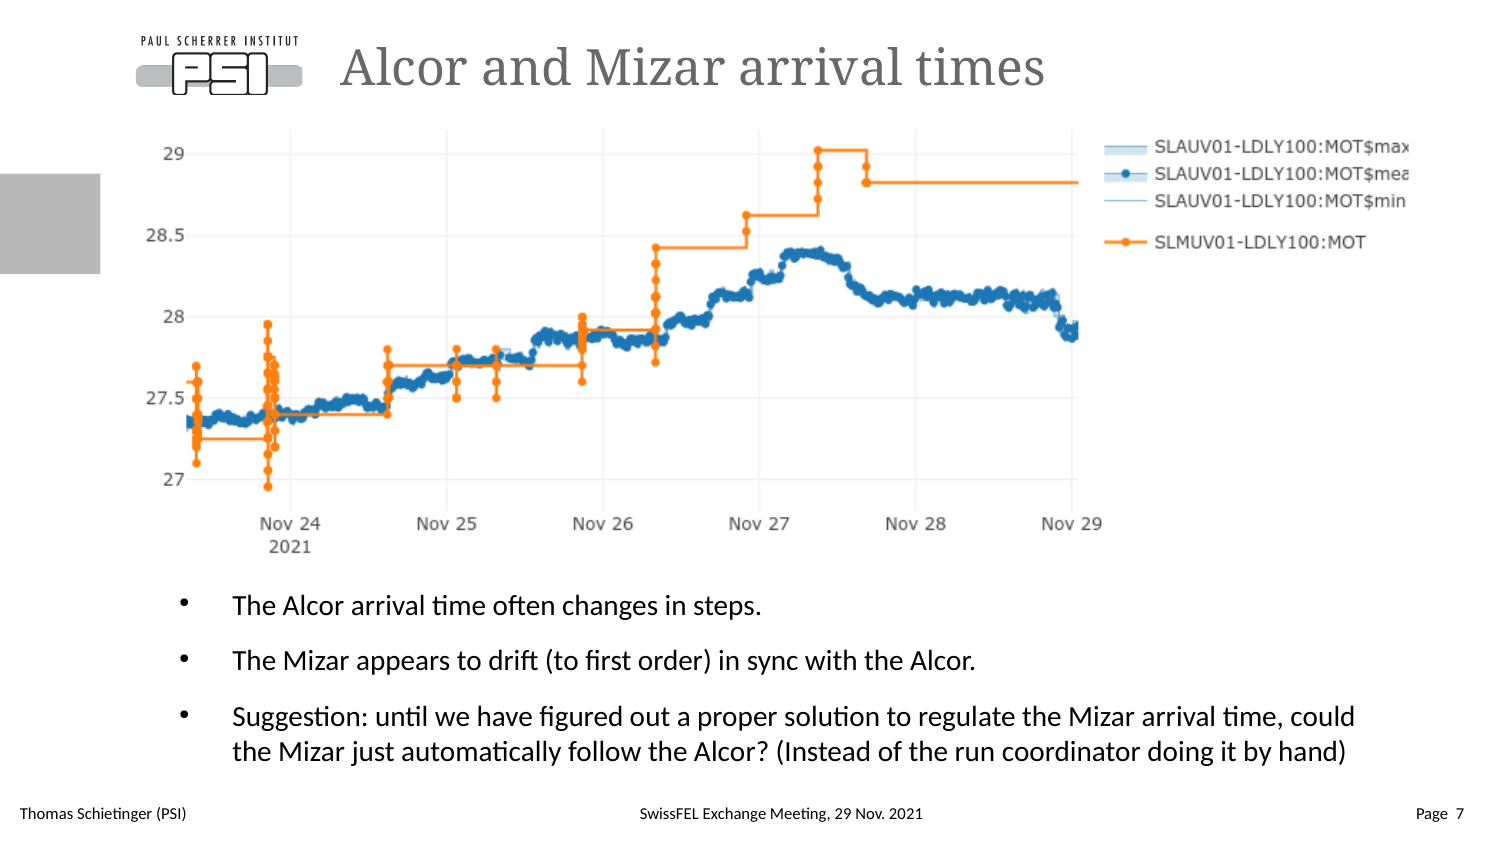

Alcor and Mizar arrival times
# The Alcor arrival time often changes in steps.
The Mizar appears to drift (to first order) in sync with the Alcor.
Suggestion: until we have figured out a proper solution to regulate the Mizar arrival time, could the Mizar just automatically follow the Alcor? (Instead of the run coordinator doing it by hand)